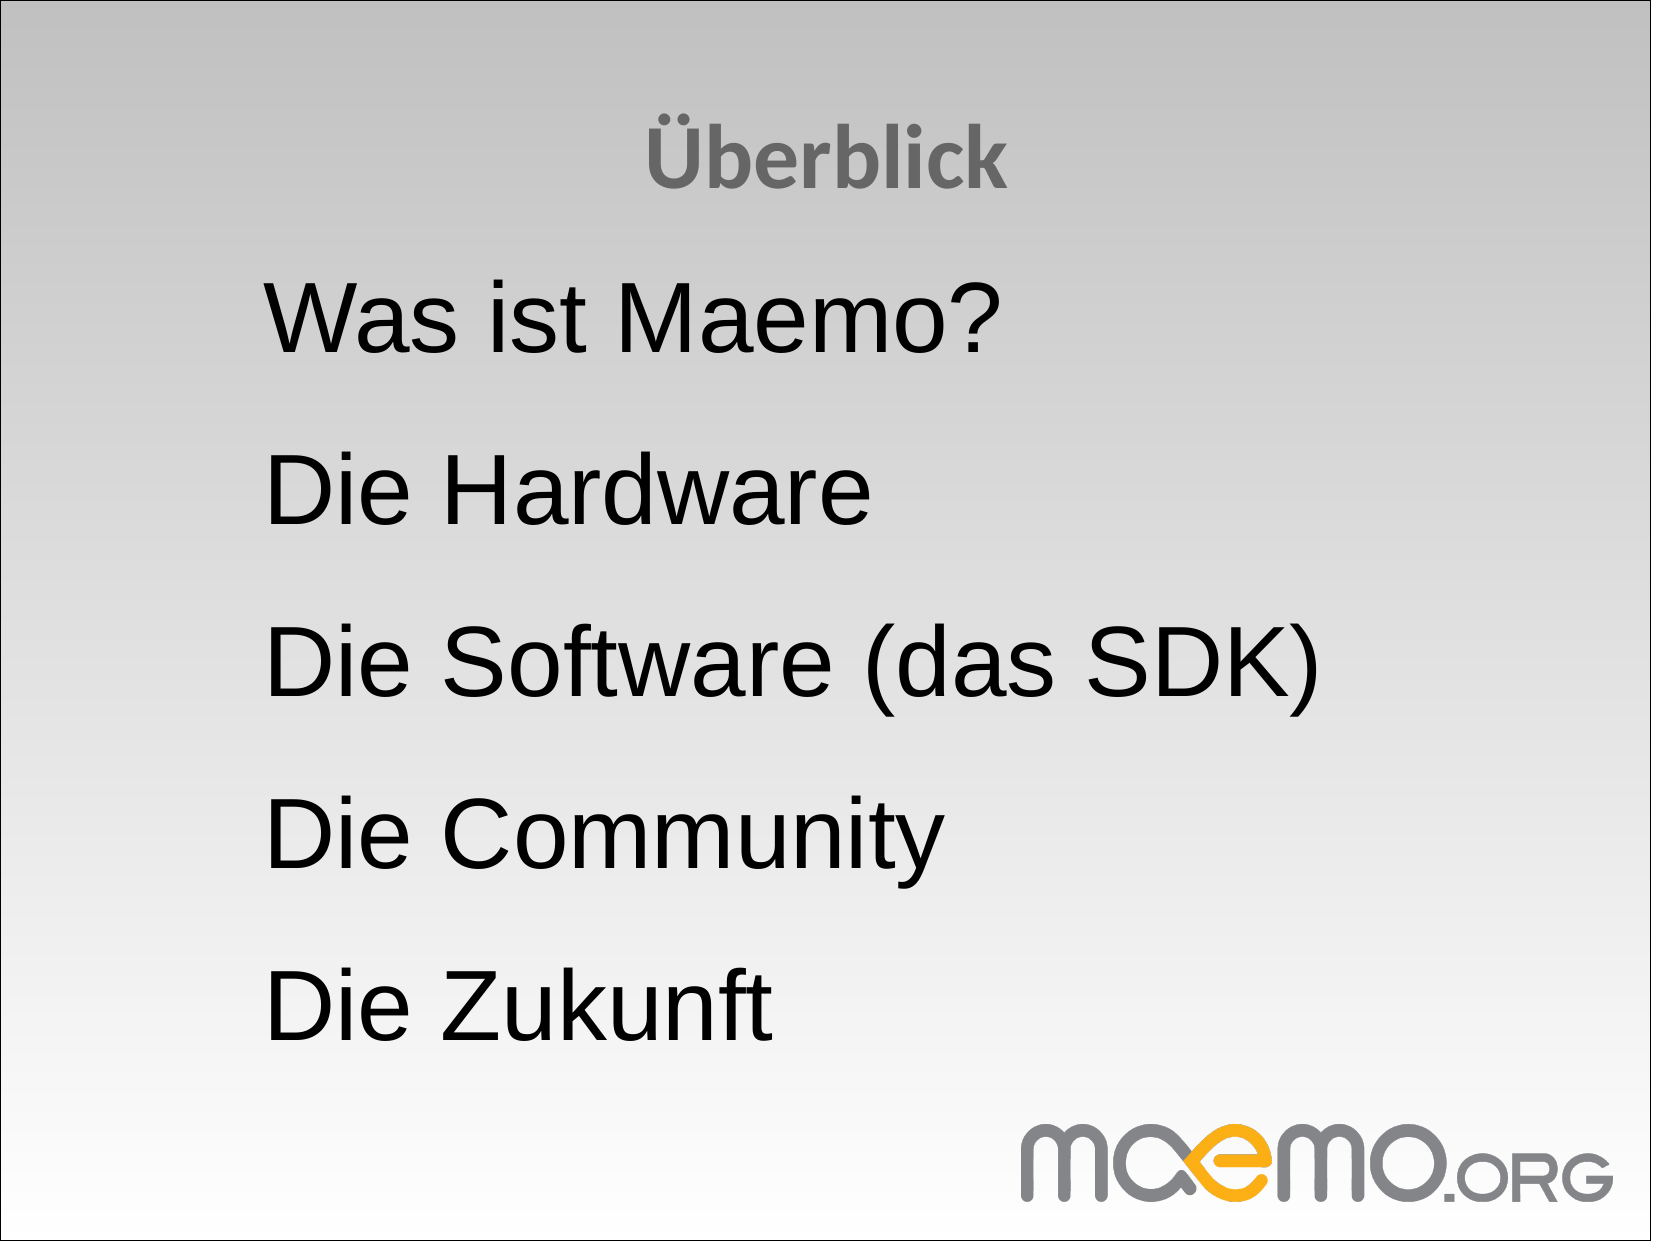

# Überblick
Was ist Maemo?
Die Hardware
Die Software (das SDK)
Die Community
Die Zukunft